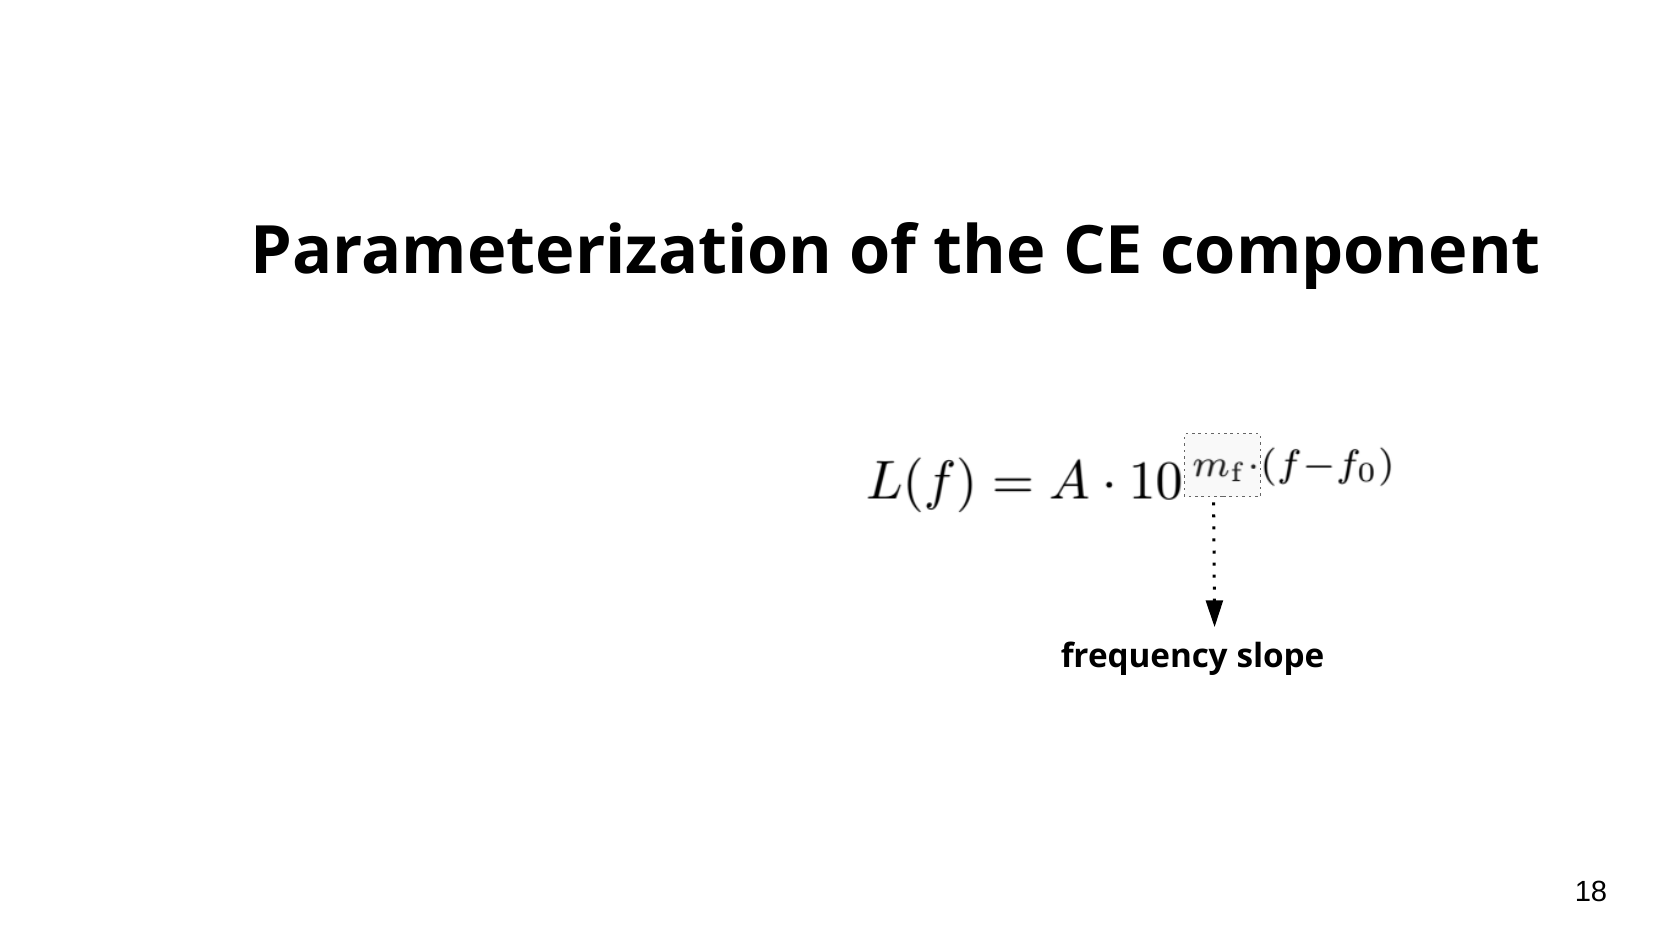

Parameterization of the CE component
frequency slope